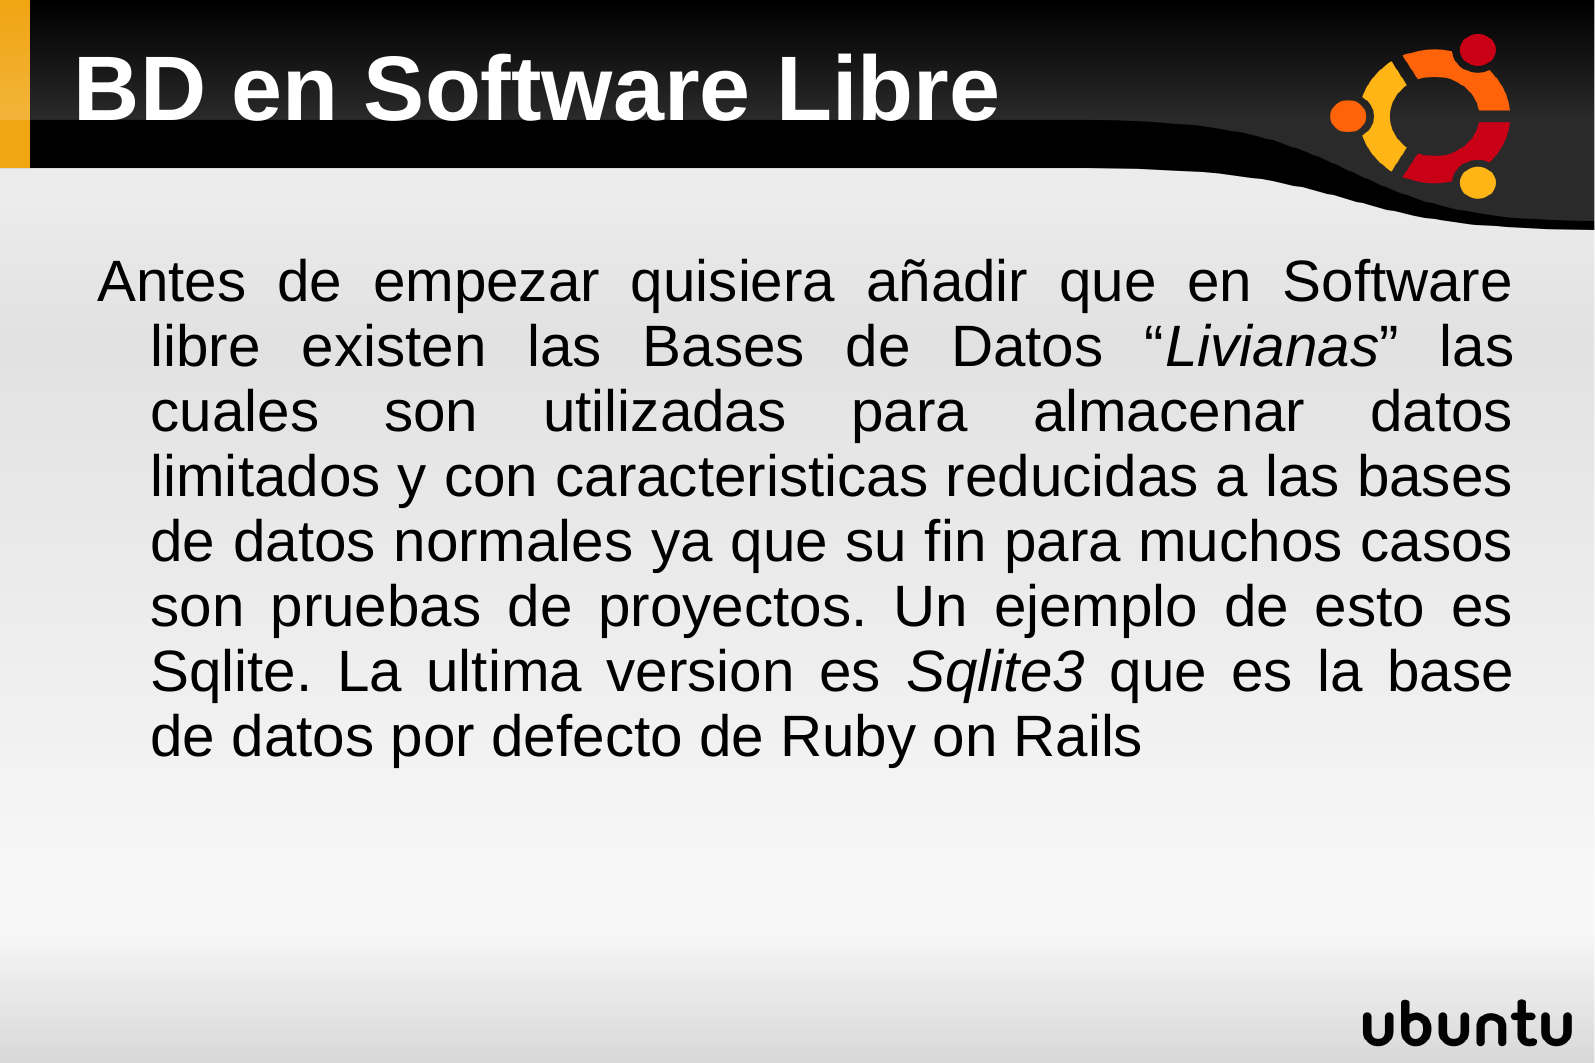

# BD en Software Libre
Antes de empezar quisiera añadir que en Software libre existen las Bases de Datos “Livianas” las cuales son utilizadas para almacenar datos limitados y con caracteristicas reducidas a las bases de datos normales ya que su fin para muchos casos son pruebas de proyectos. Un ejemplo de esto es Sqlite. La ultima version es Sqlite3 que es la base de datos por defecto de Ruby on Rails